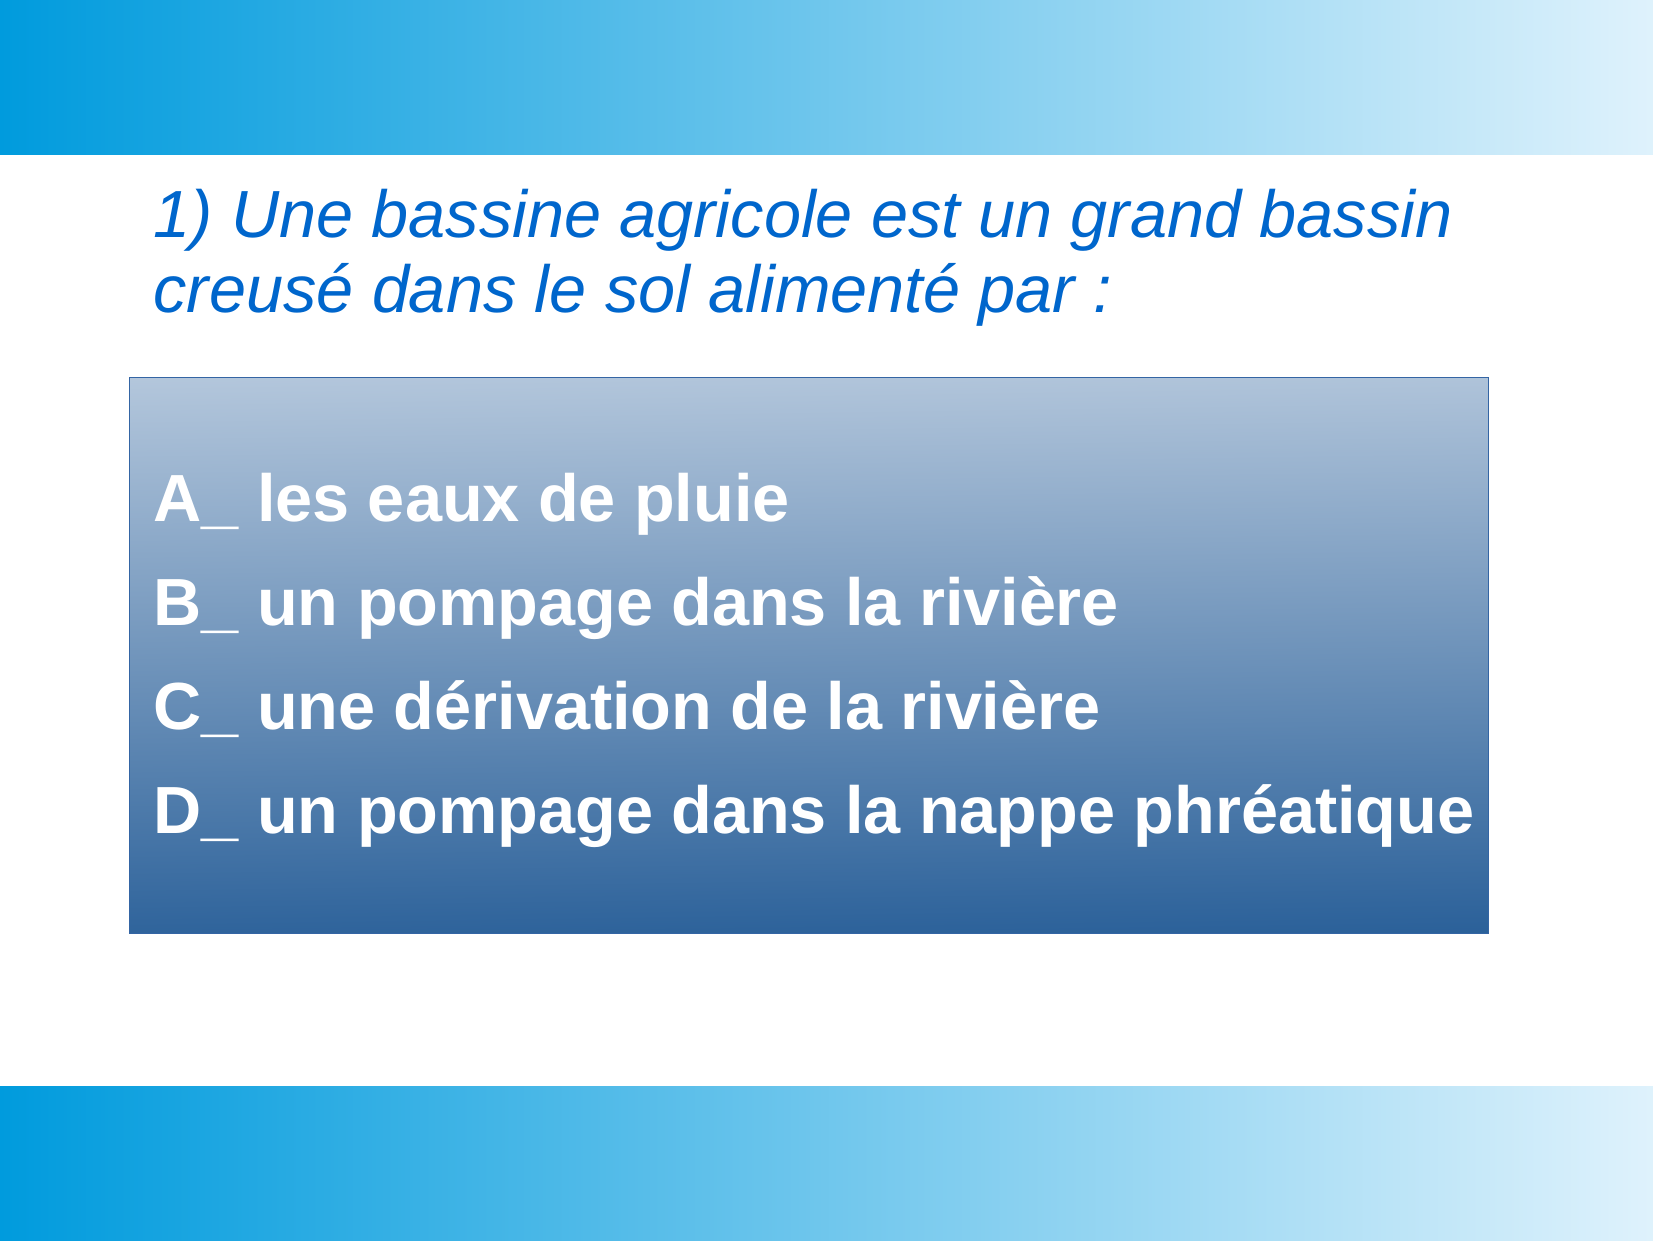

# 1) Une bassine agricole est un grand bassin creusé dans le sol alimenté par :
A_ les eaux de pluie
B_ un pompage dans la rivière
C_ une dérivation de la rivière
D_ un pompage dans la nappe phréatique